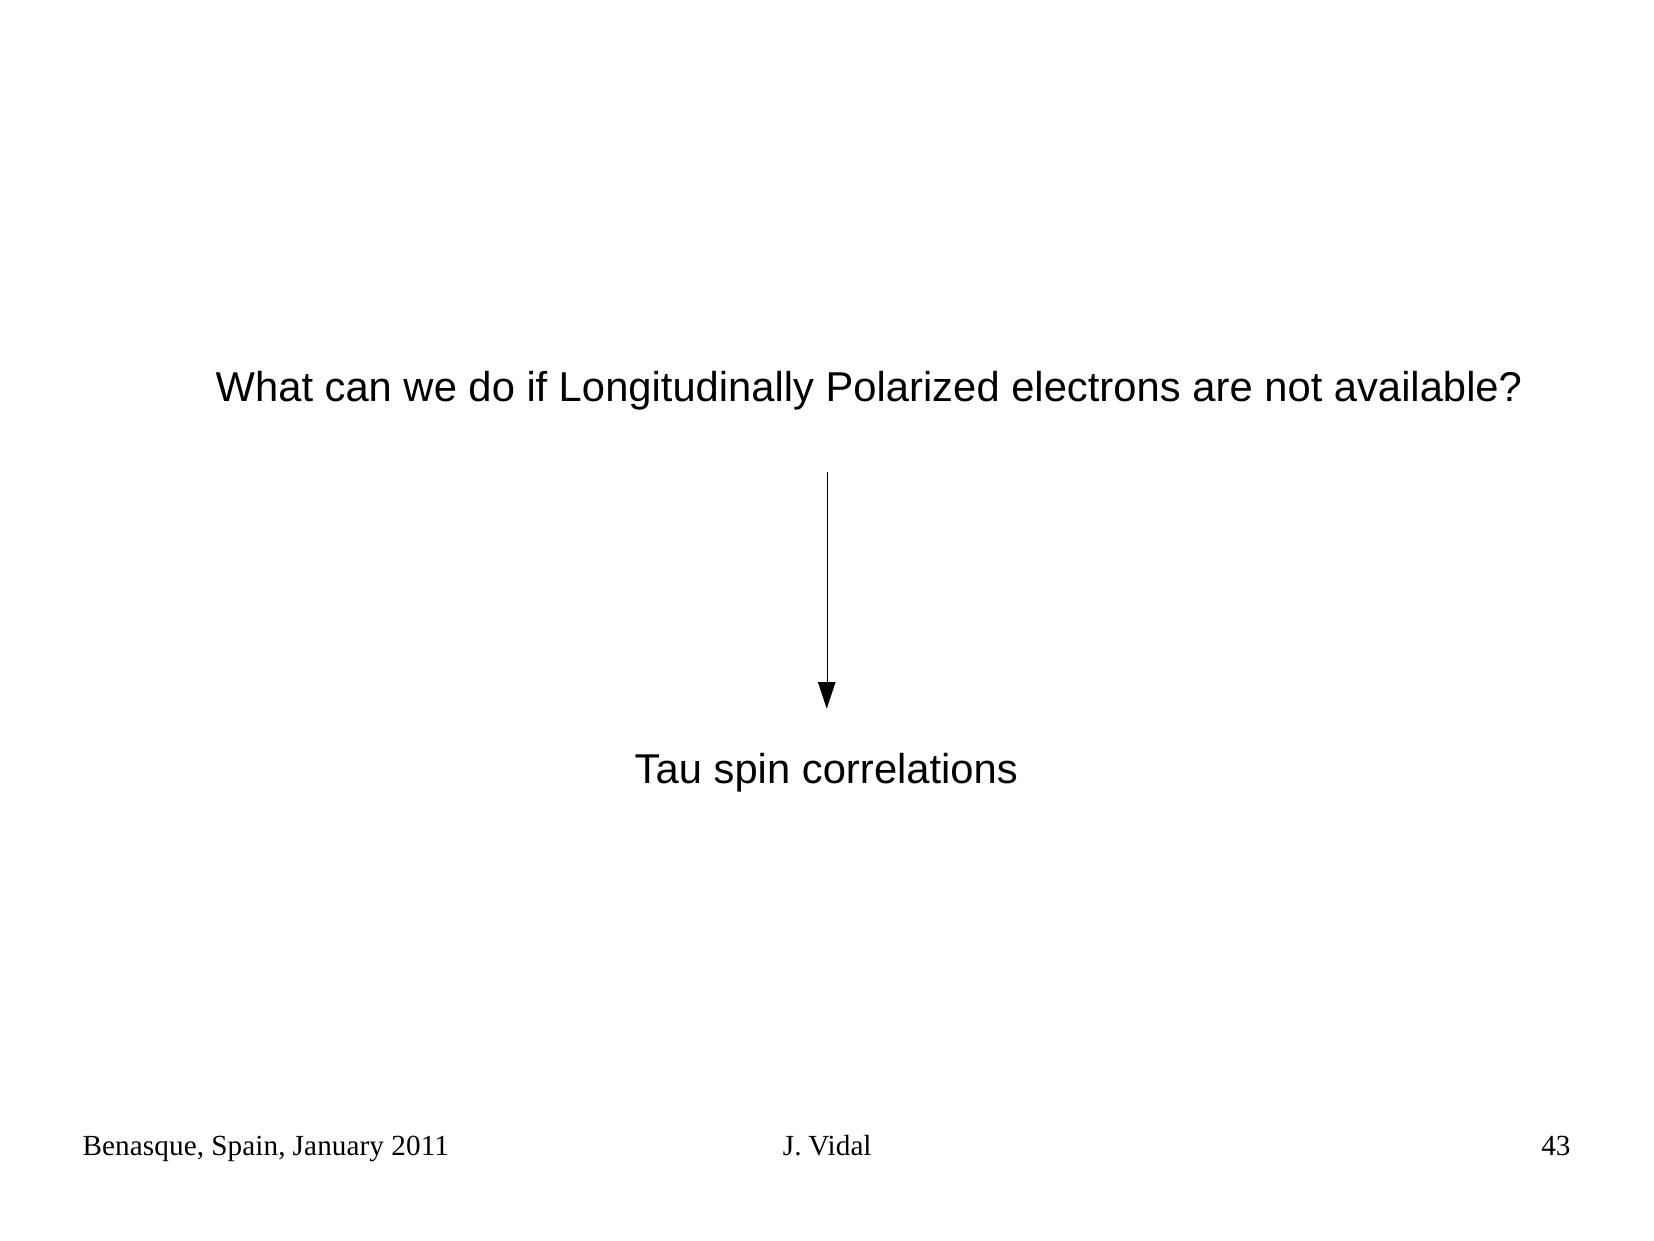

What can we do if Longitudinally Polarized electrons are not available?
Tau spin correlations
Benasque, Spain, January 2011
J. Vidal
43